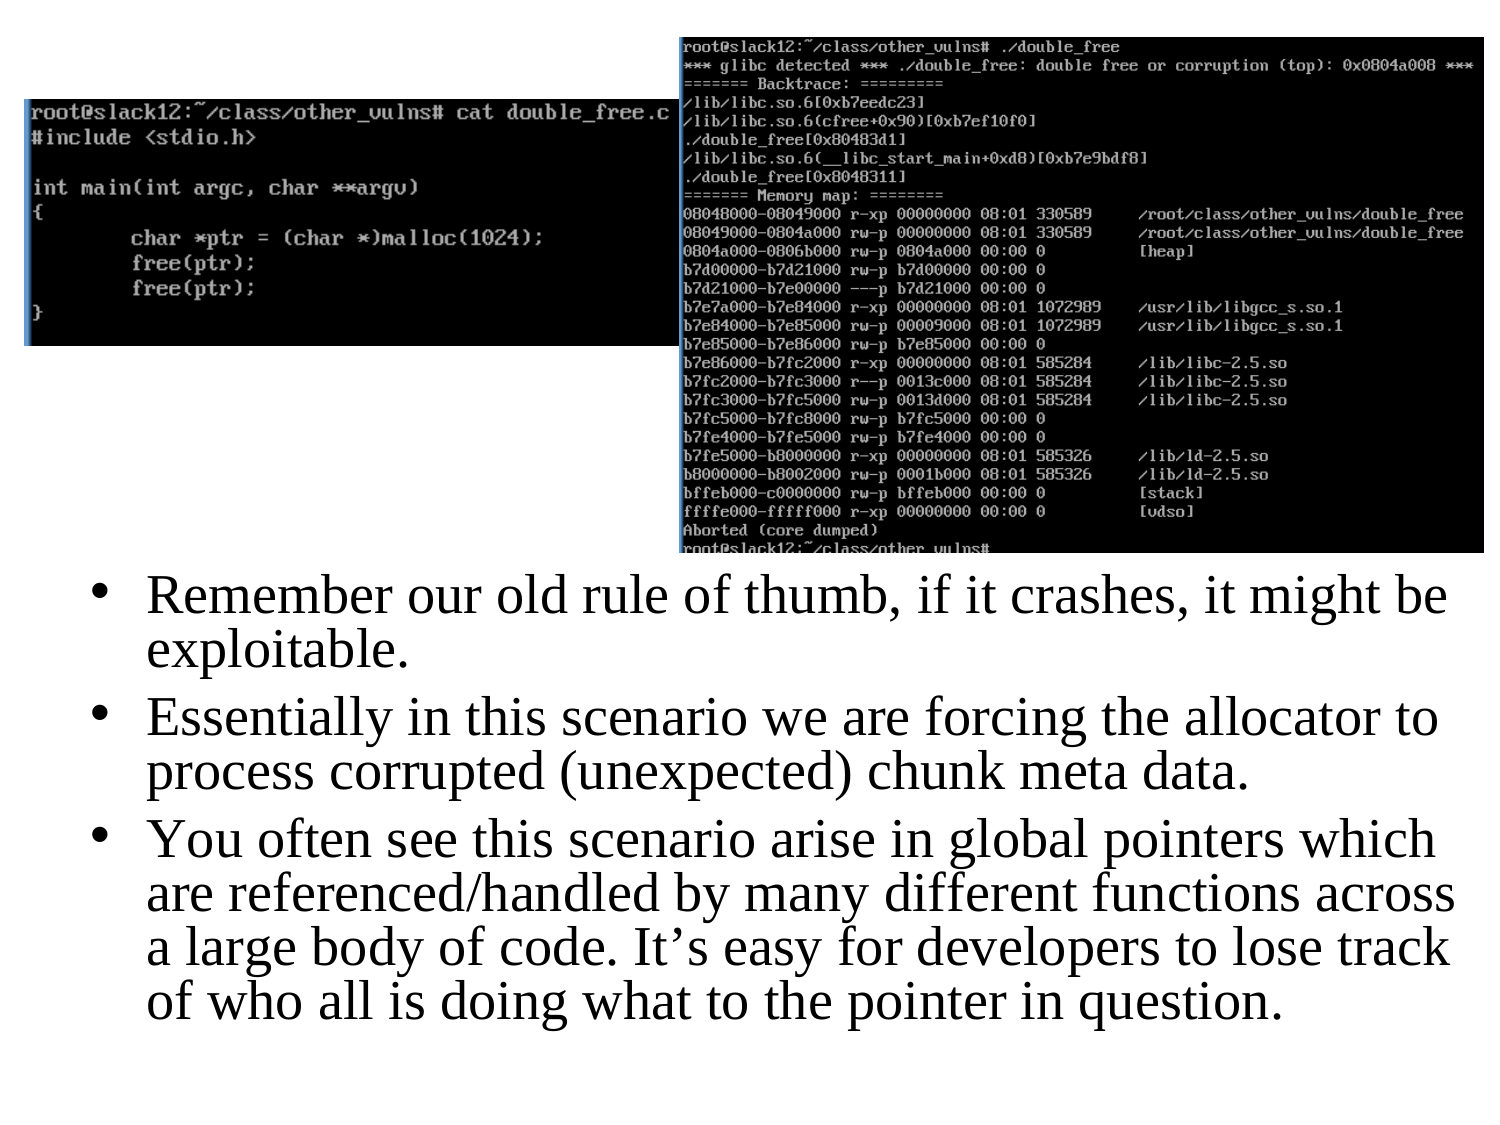

# Remember our old rule of thumb, if it crashes, it might be exploitable.
Essentially in this scenario we are forcing the allocator to process corrupted (unexpected) chunk meta data.
You often see this scenario arise in global pointers which are referenced/handled by many different functions across a large body of code. It’s easy for developers to lose track of who all is doing what to the pointer in question.